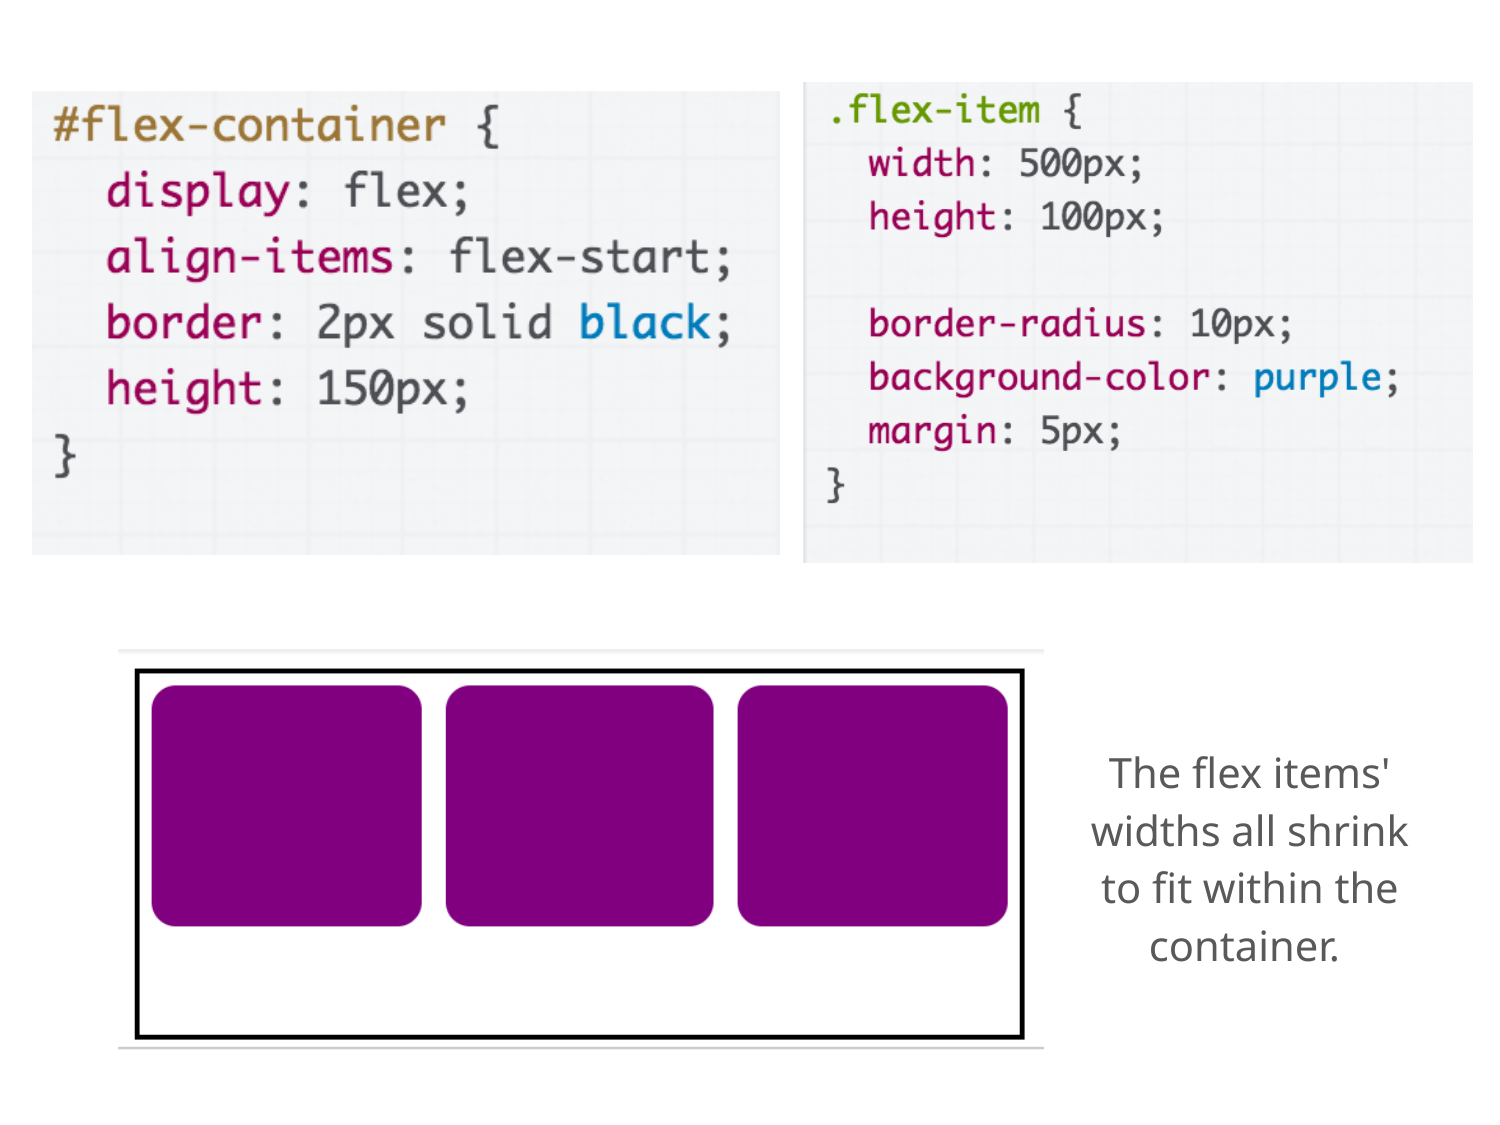

# The flex items' widths all shrink to fit within the container.